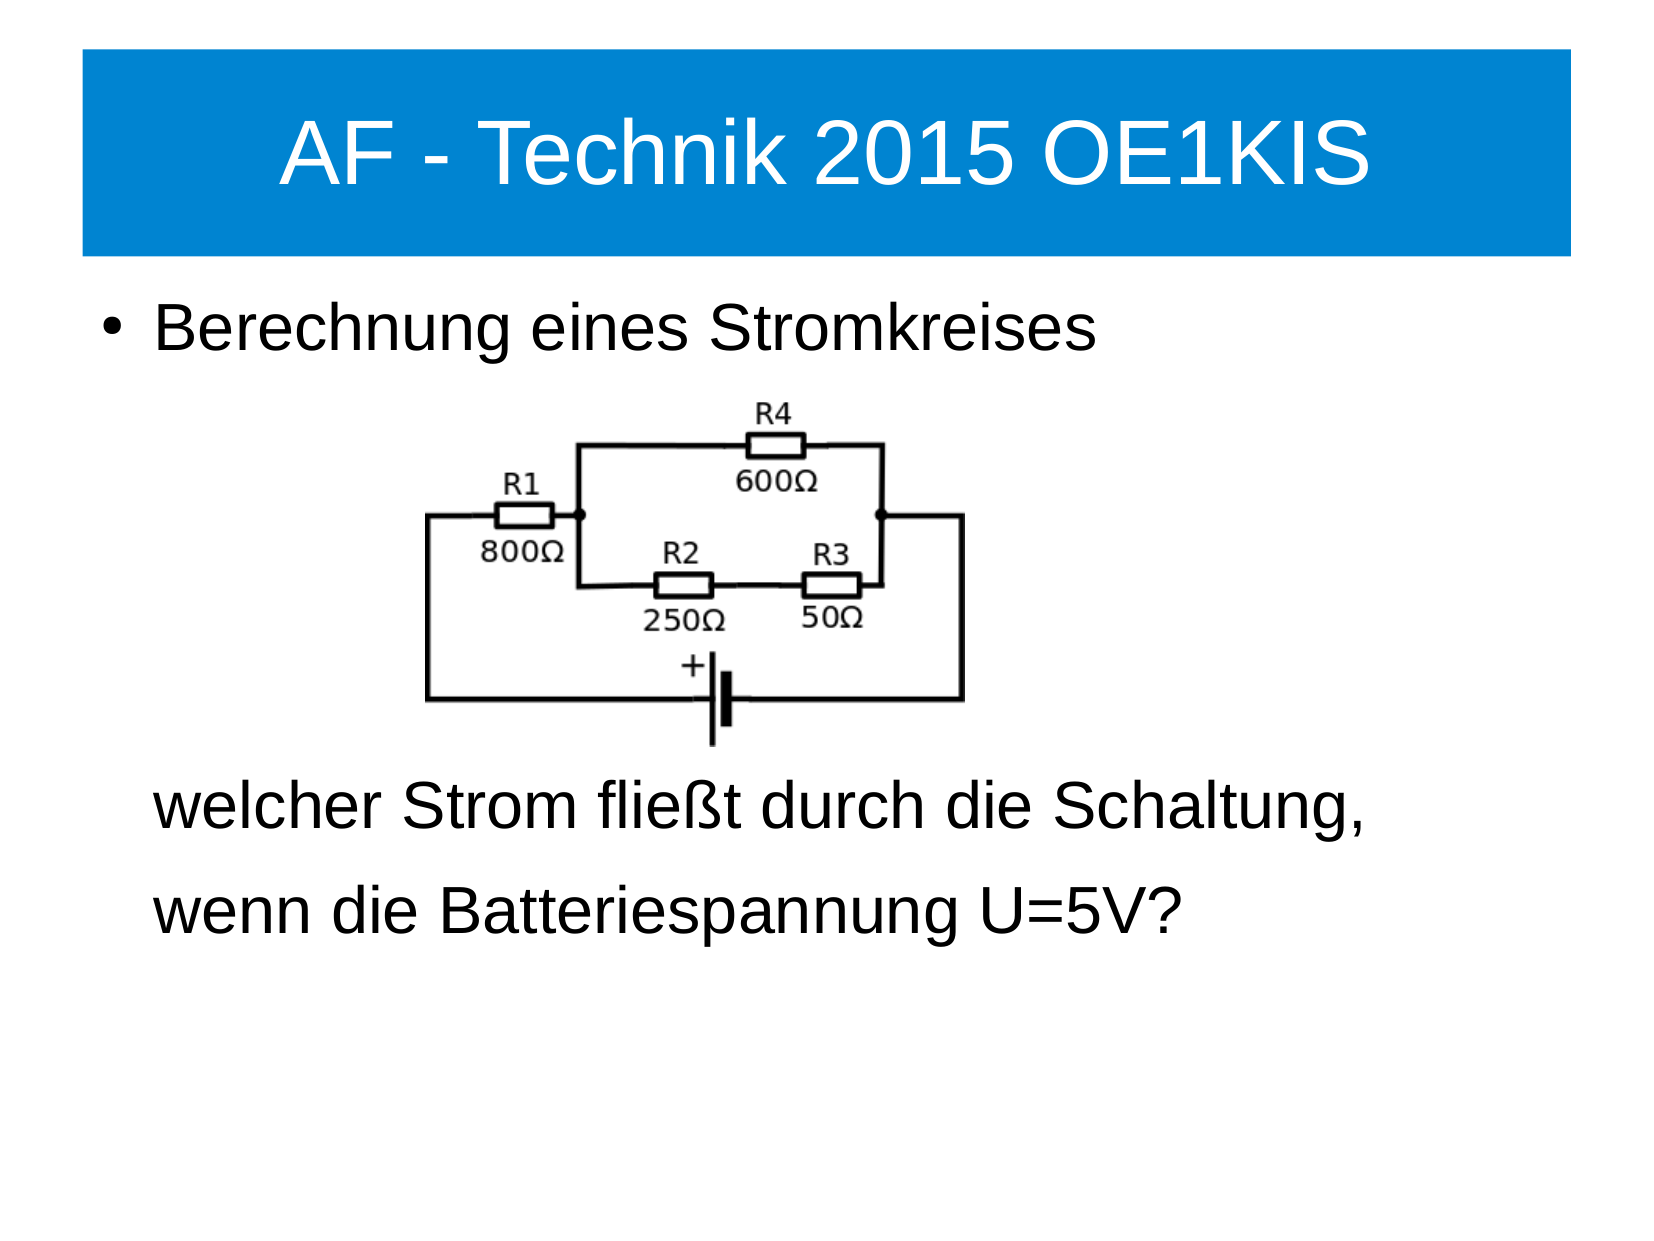

#
AF - Technik 2015 OE1KIS
Berechnung eines Stromkreises
welcher Strom fließt durch die Schaltung,
wenn die Batteriespannung U=5V?